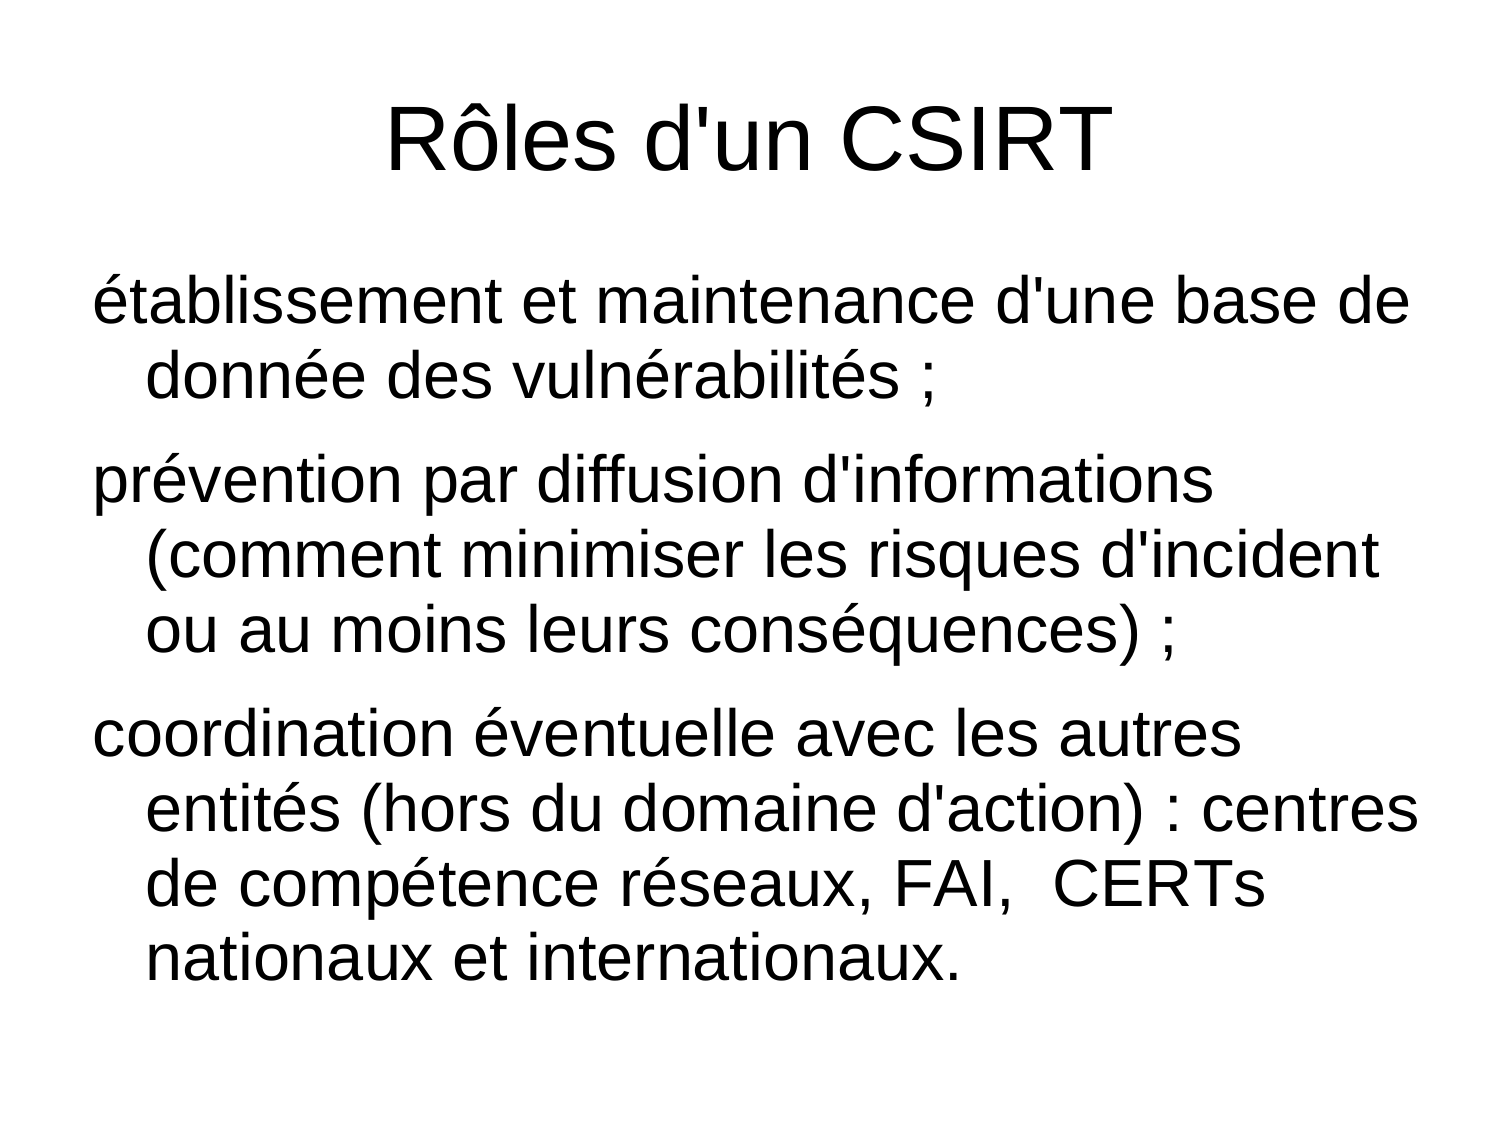

# Rôles d'un CSIRT
établissement et maintenance d'une base de donnée des vulnérabilités ;
prévention par diffusion d'informations (comment minimiser les risques d'incident ou au moins leurs conséquences) ;
coordination éventuelle avec les autres entités (hors du domaine d'action) : centres de compétence réseaux, FAI, CERTs nationaux et internationaux.